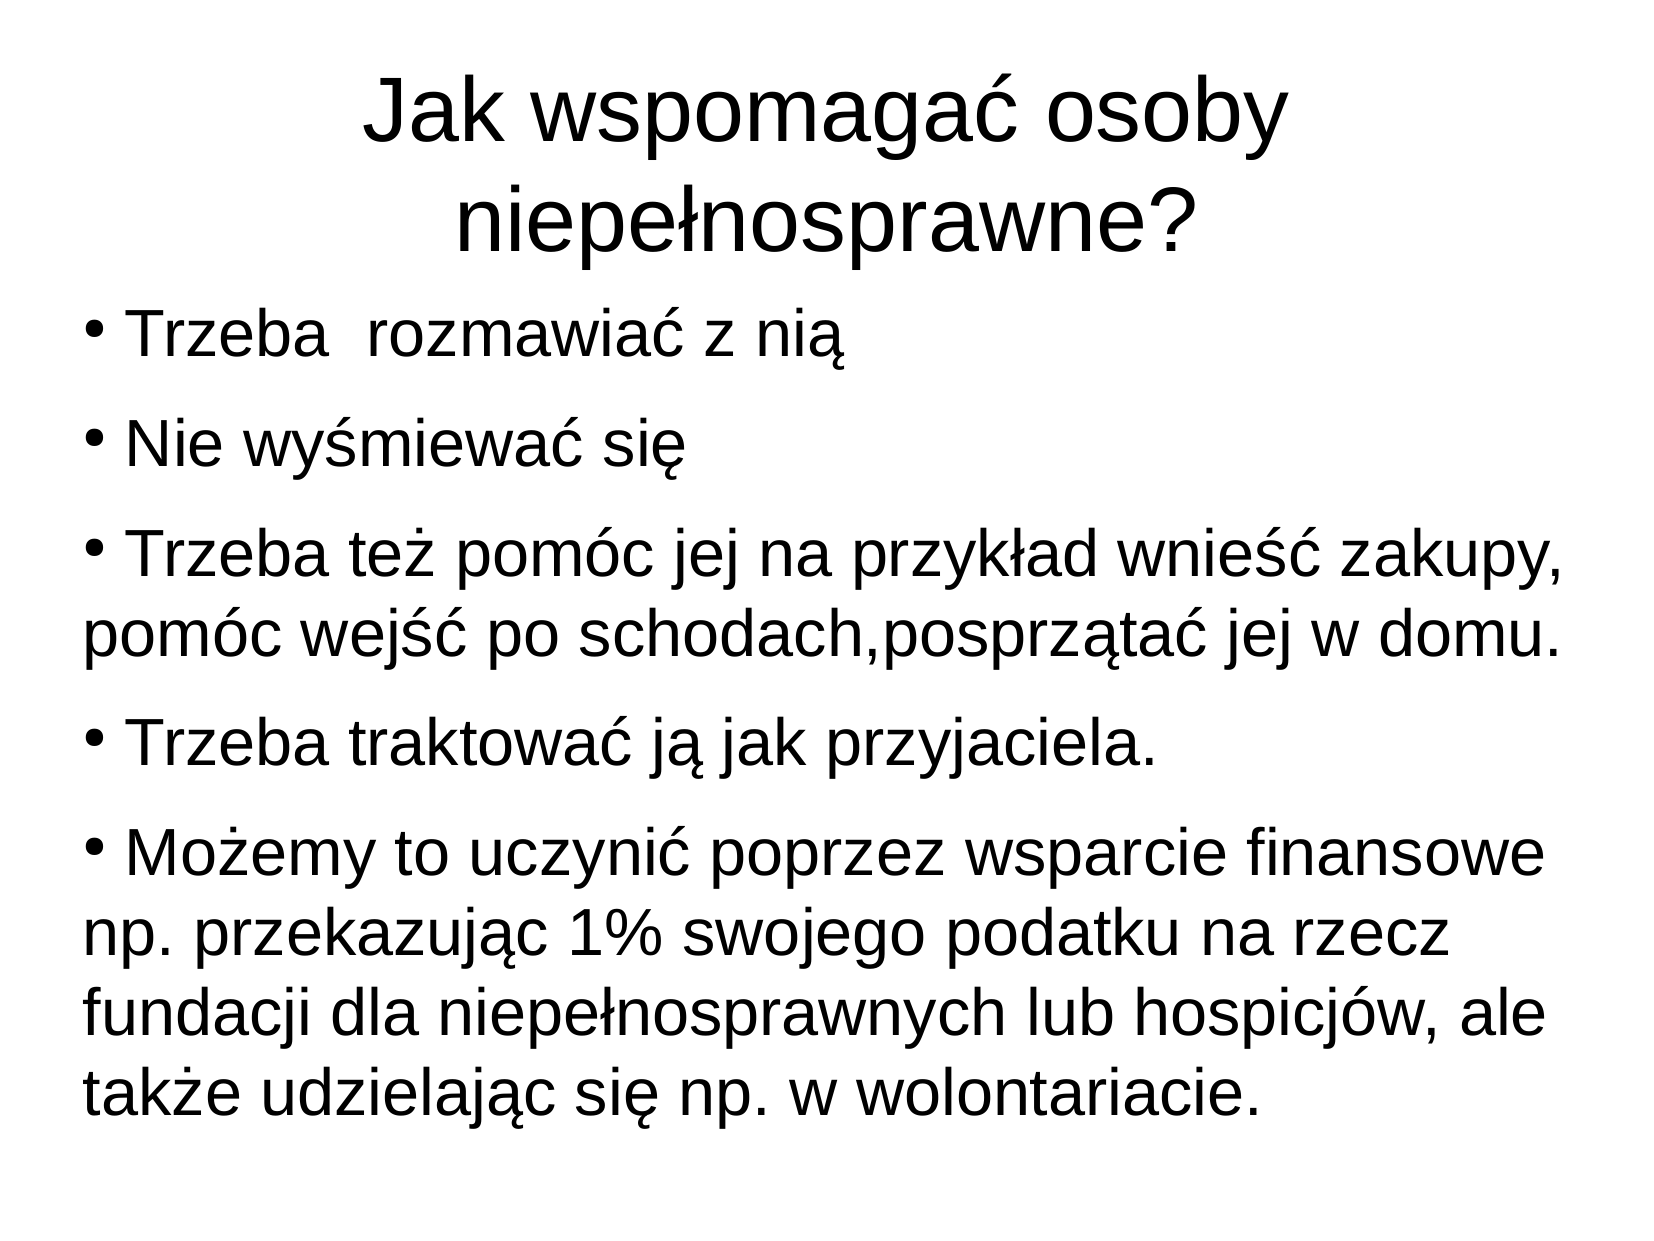

# Jak wspomagać osoby niepełnosprawne?
 Trzeba rozmawiać z nią
 Nie wyśmiewać się
 Trzeba też pomóc jej na przykład wnieść zakupy, pomóc wejść po schodach,posprzątać jej w domu.
 Trzeba traktować ją jak przyjaciela.
 Możemy to uczynić poprzez wsparcie finansowe np. przekazując 1% swojego podatku na rzecz fundacji dla niepełnosprawnych lub hospicjów, ale także udzielając się np. w wolontariacie.